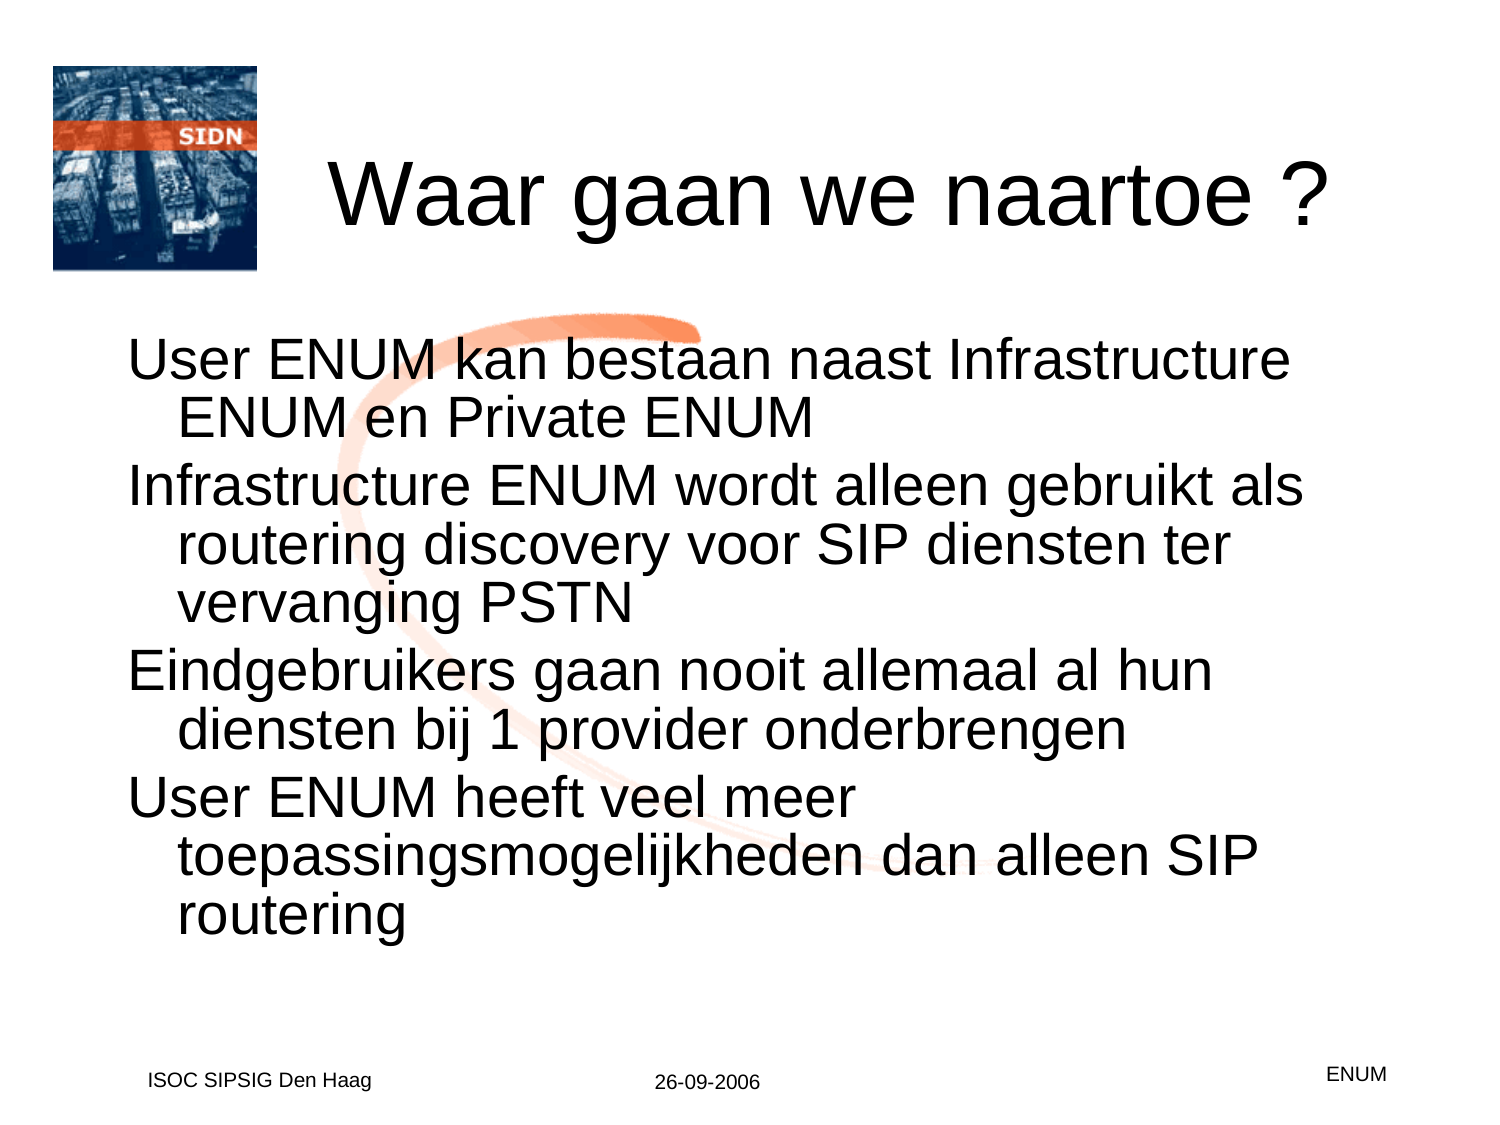

# Waar gaan we naartoe ?
User ENUM kan bestaan naast Infrastructure ENUM en Private ENUM
Infrastructure ENUM wordt alleen gebruikt als routering discovery voor SIP diensten ter vervanging PSTN
Eindgebruikers gaan nooit allemaal al hun diensten bij 1 provider onderbrengen
User ENUM heeft veel meer toepassingsmogelijkheden dan alleen SIP routering